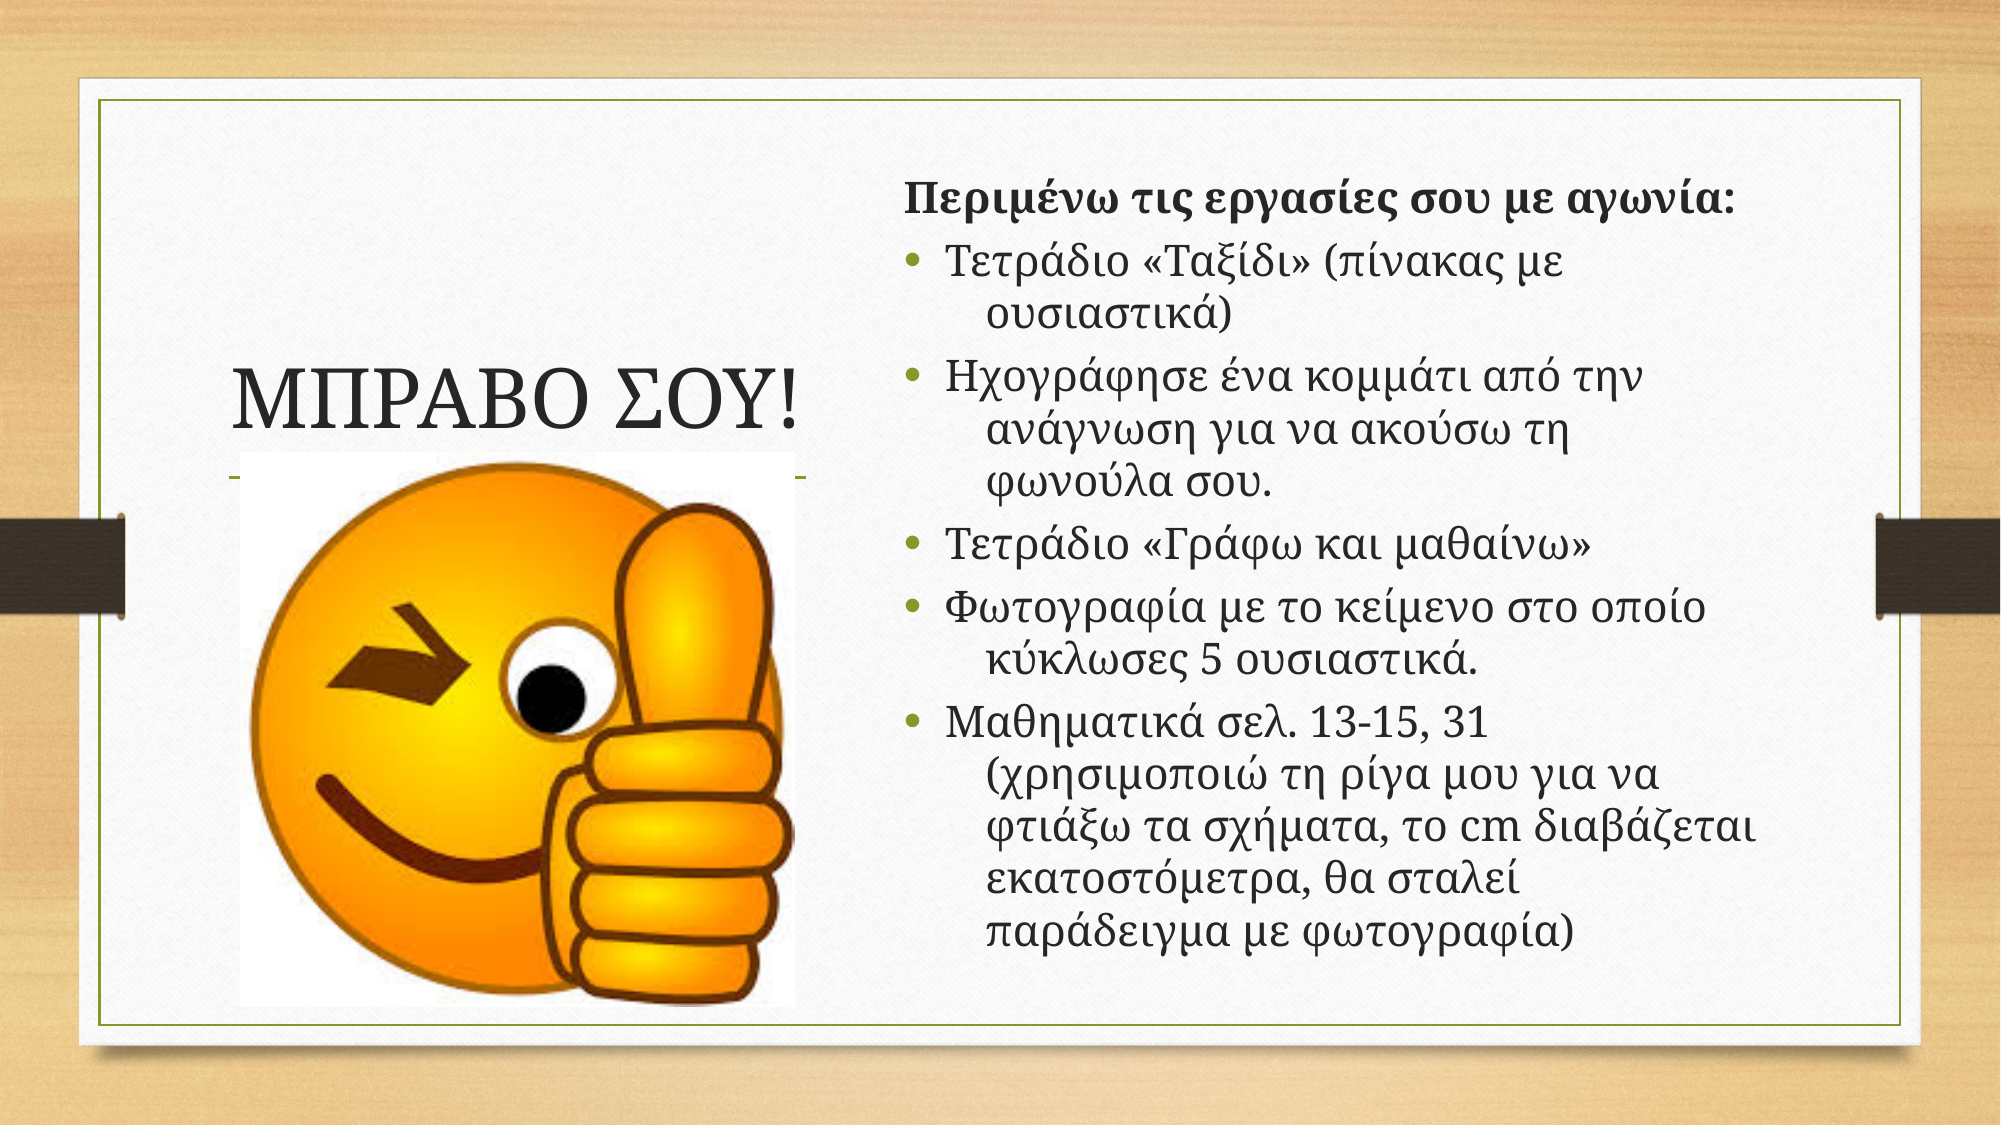

Περιμένω τις εργασίες σου με αγωνία:
Τετράδιο «Ταξίδι» (πίνακας με ουσιαστικά)
Ηχογράφησε ένα κομμάτι από την ανάγνωση για να ακούσω τη φωνούλα σου.
Τετράδιο «Γράφω και μαθαίνω»
Φωτογραφία με το κείμενο στο οποίο κύκλωσες 5 ουσιαστικά.
Μαθηματικά σελ. 13-15, 31 (χρησιμοποιώ τη ρίγα μου για να φτιάξω τα σχήματα, το cm διαβάζεται εκατοστόμετρα, θα σταλεί παράδειγμα με φωτογραφία)
# ΜΠΡΑΒΟ ΣΟΥ!